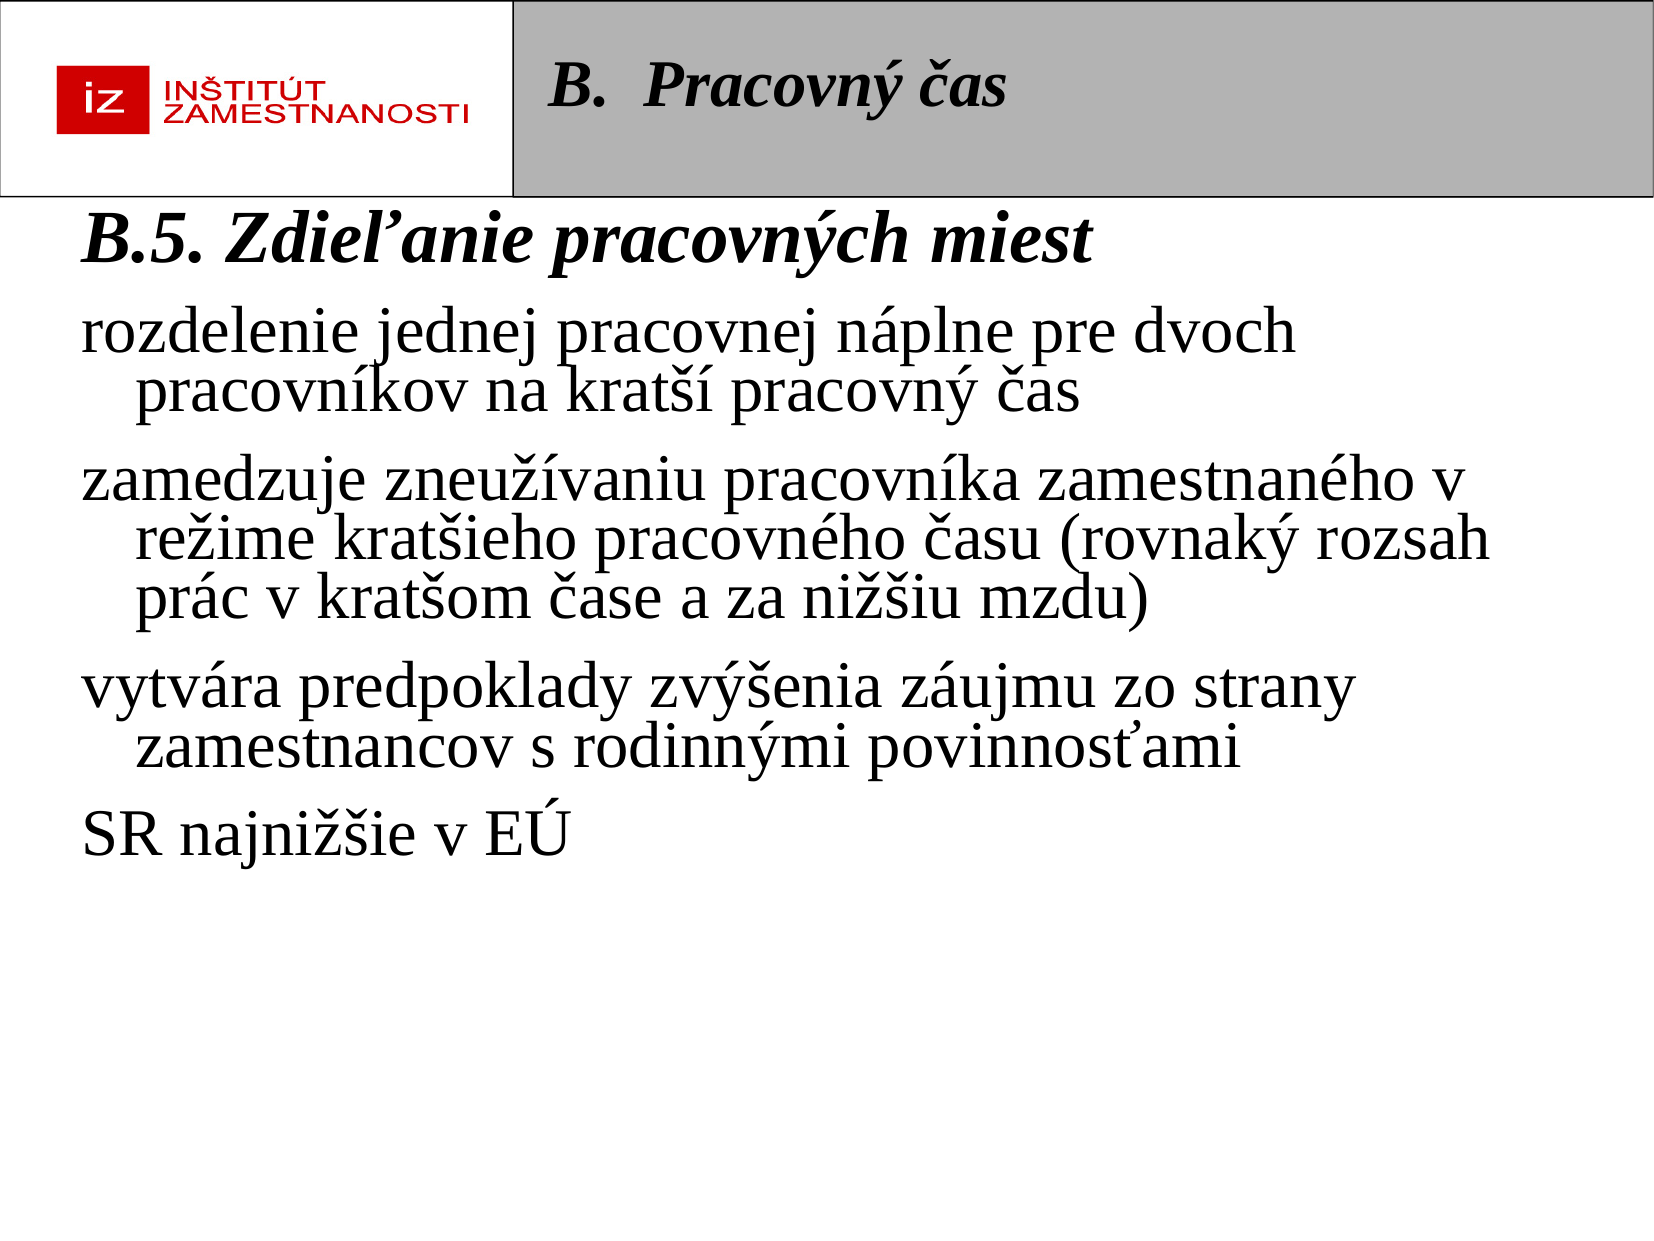

B. Pracovný čas
# B.5. Zdieľanie pracovných miest
rozdelenie jednej pracovnej náplne pre dvoch pracovníkov na kratší pracovný čas
zamedzuje zneužívaniu pracovníka zamestnaného v režime kratšieho pracovného času (rovnaký rozsah prác v kratšom čase a za nižšiu mzdu)
vytvára predpoklady zvýšenia záujmu zo strany zamestnancov s rodinnými povinnosťami
SR najnižšie v EÚ